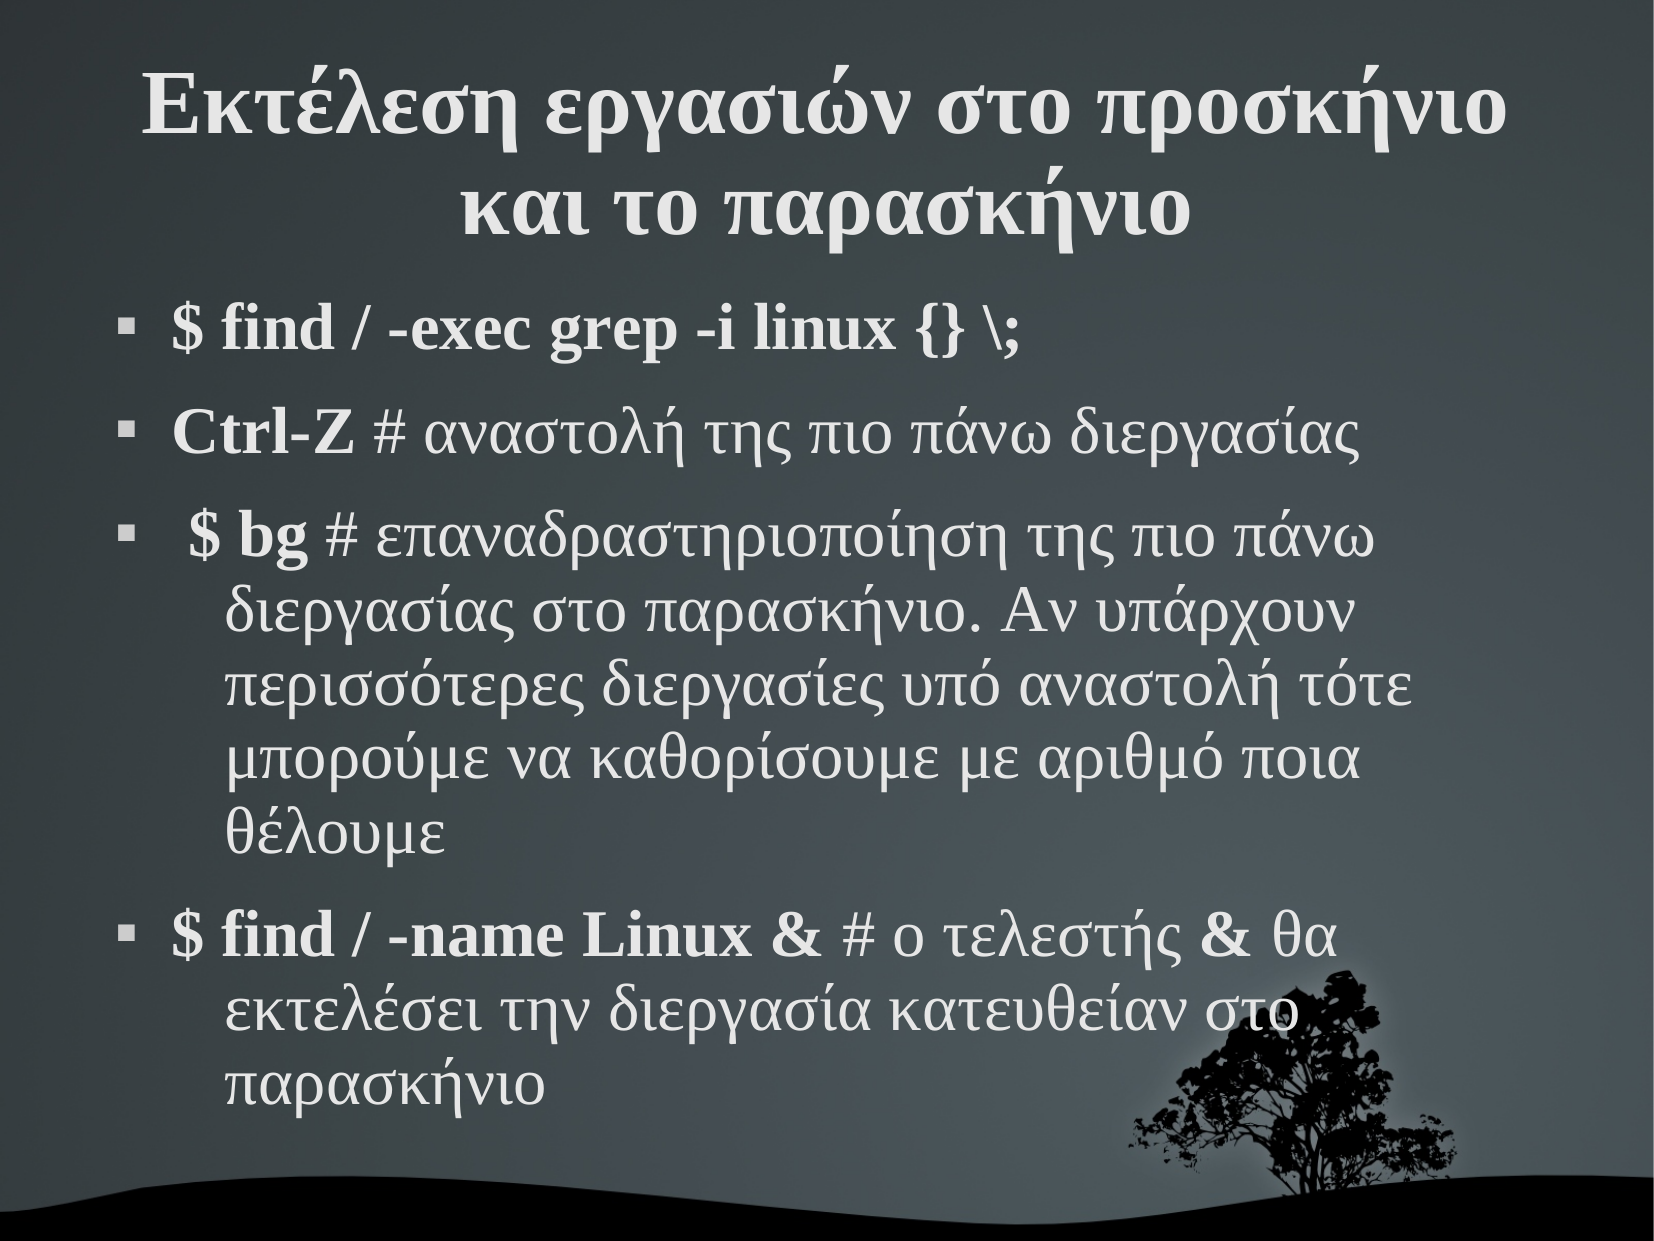

# Εκτέλεση εργασιών στο προσκήνιο και το παρασκήνιο
$ find / -exec grep -i linux {} \;
Ctrl-Z # αναστολή της πιο πάνω διεργασίας
 $ bg # επαναδραστηριοποίηση της πιο πάνω διεργασίας στο παρασκήνιο. Αν υπάρχουν περισσότερες διεργασίες υπό αναστολή τότε μπορούμε να καθορίσουμε με αριθμό ποια θέλουμε
$ find / -name Linux & # ο τελεστής & θα εκτελέσει την διεργασία κατευθείαν στο παρασκήνιο